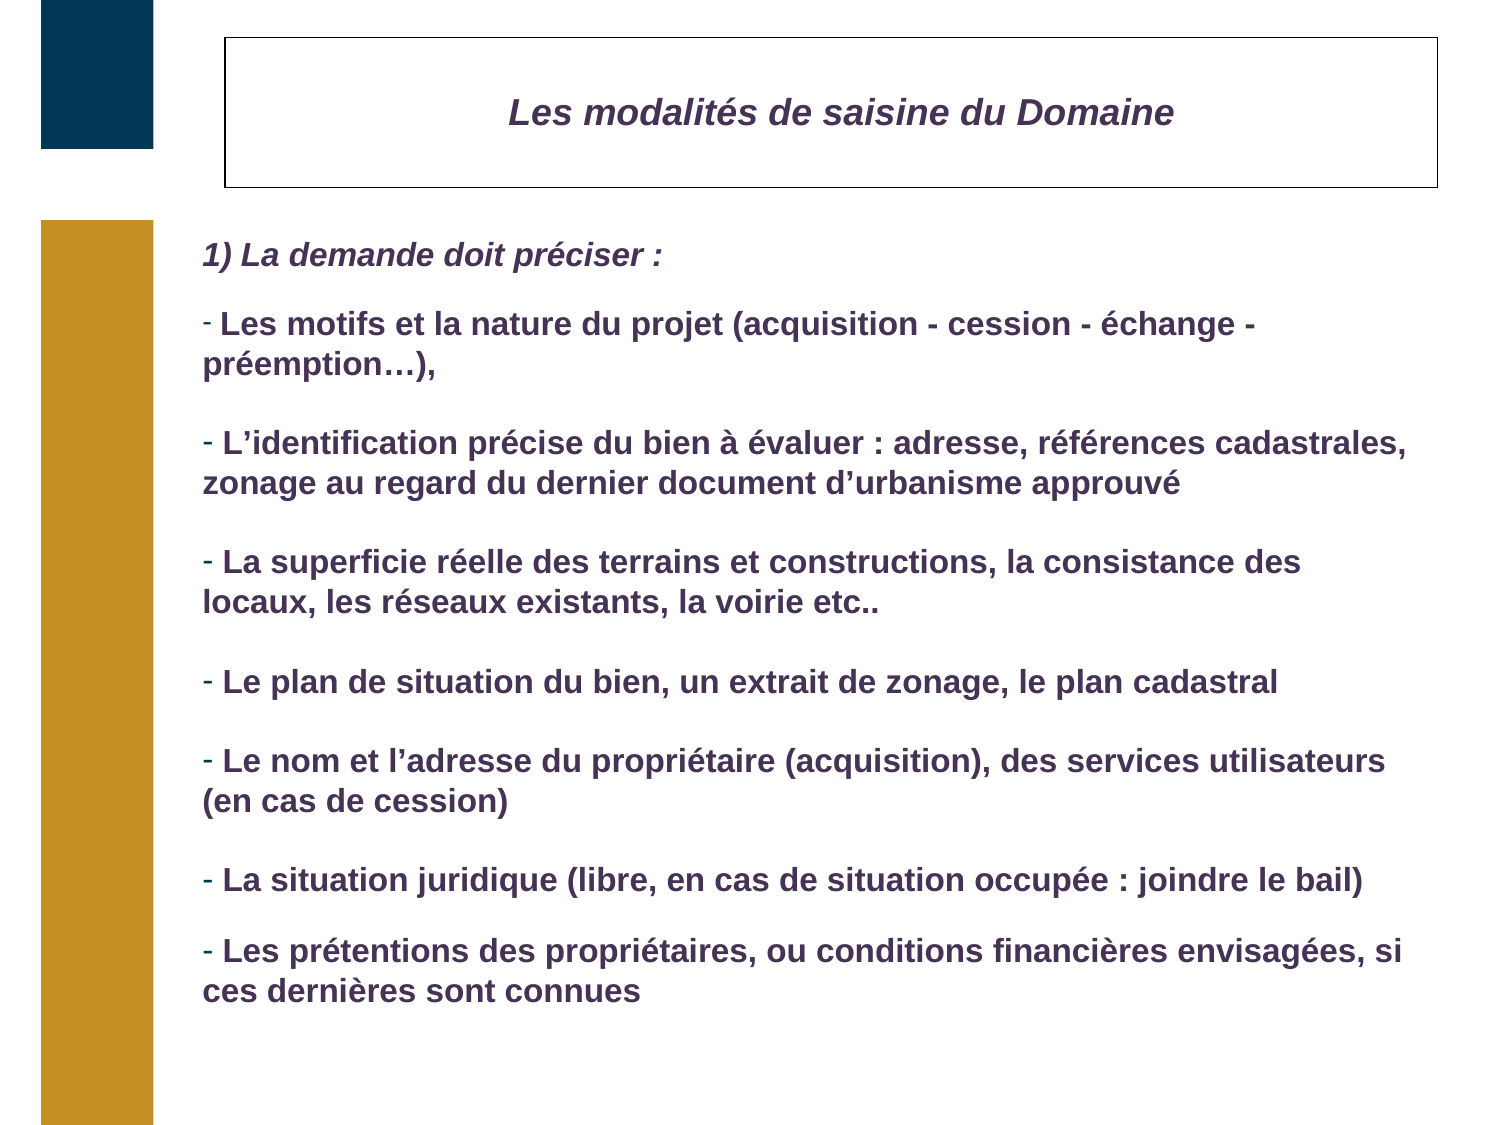

Les modalités de saisine du Domaine
1) La demande doit préciser :
 Les motifs et la nature du projet (acquisition - cession - échange - préemption…),
 L’identification précise du bien à évaluer : adresse, références cadastrales, zonage au regard du dernier document d’urbanisme approuvé
 La superficie réelle des terrains et constructions, la consistance des locaux, les réseaux existants, la voirie etc..
 Le plan de situation du bien, un extrait de zonage, le plan cadastral
 Le nom et l’adresse du propriétaire (acquisition), des services utilisateurs (en cas de cession)
 La situation juridique (libre, en cas de situation occupée : joindre le bail)
 Les prétentions des propriétaires, ou conditions financières envisagées, si ces dernières sont connues
11